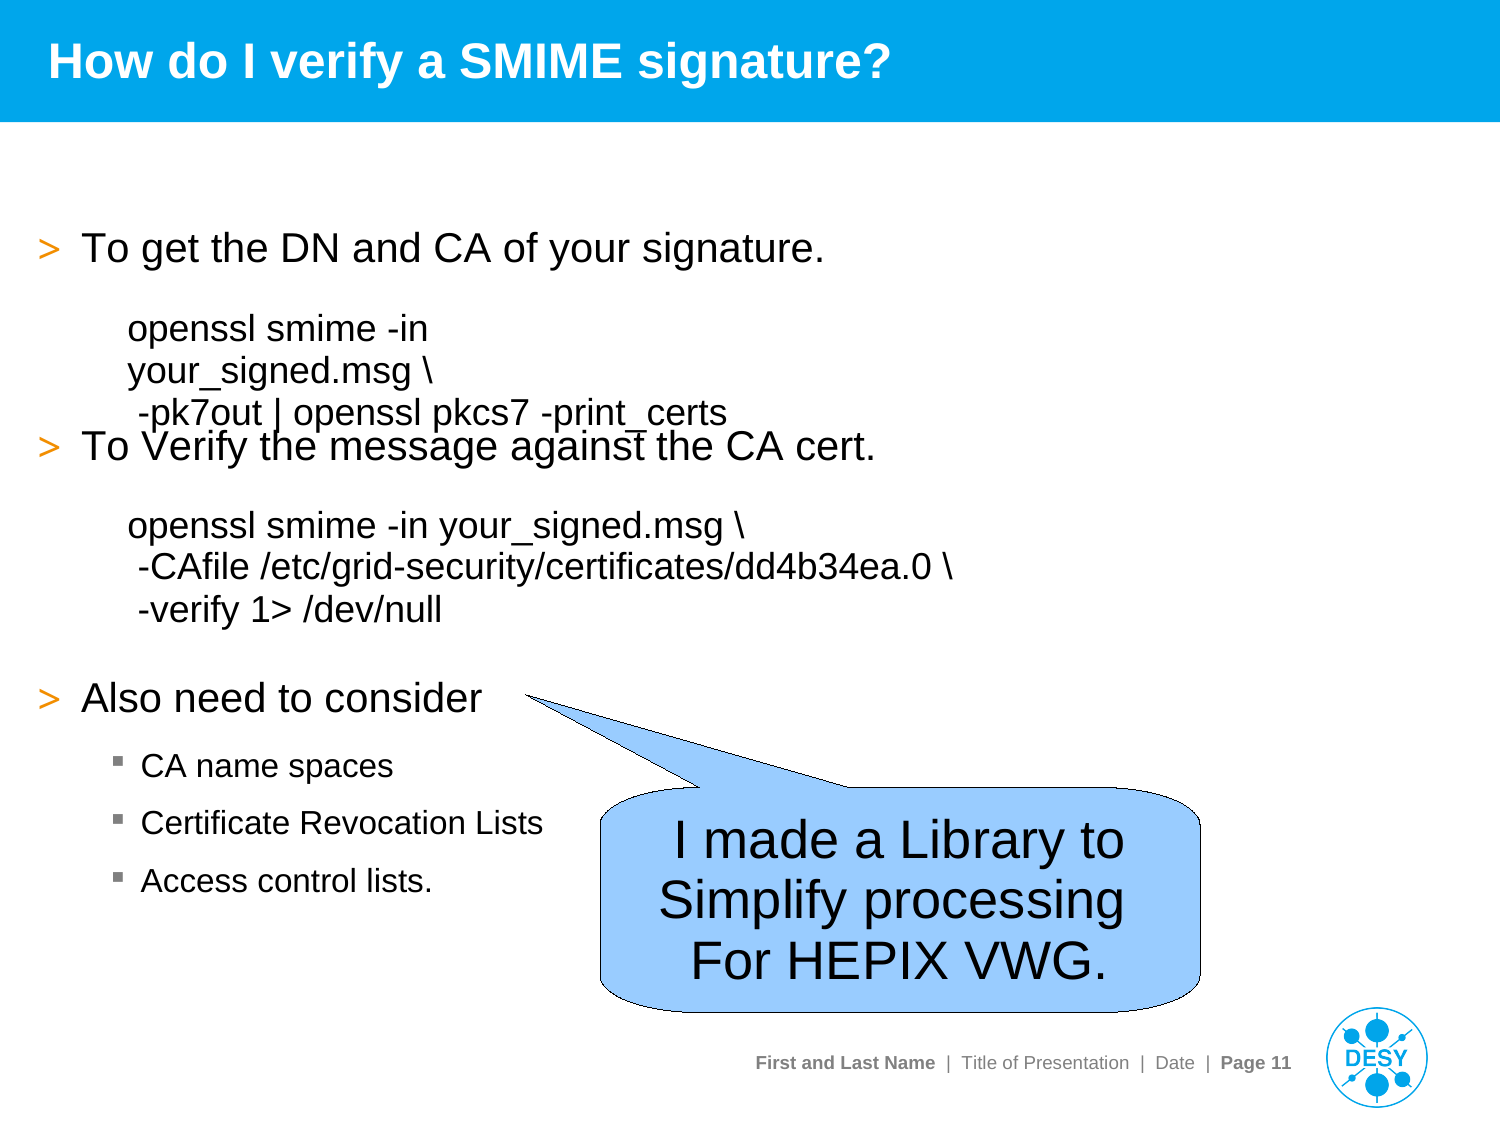

# How do I verify a SMIME signature?
To get the DN and CA of your signature.
openssl smime -in your_signed.msg \
 -pk7out | openssl pkcs7 -print_certs
To Verify the message against the CA cert.
openssl smime -in your_signed.msg \
 -CAfile /etc/grid-security/certificates/dd4b34ea.0 \
 -verify 1> /dev/null
Also need to consider
CA name spaces
Certificate Revocation Lists
Access control lists.
I made a Library to
Simplify processing
For HEPIX VWG.